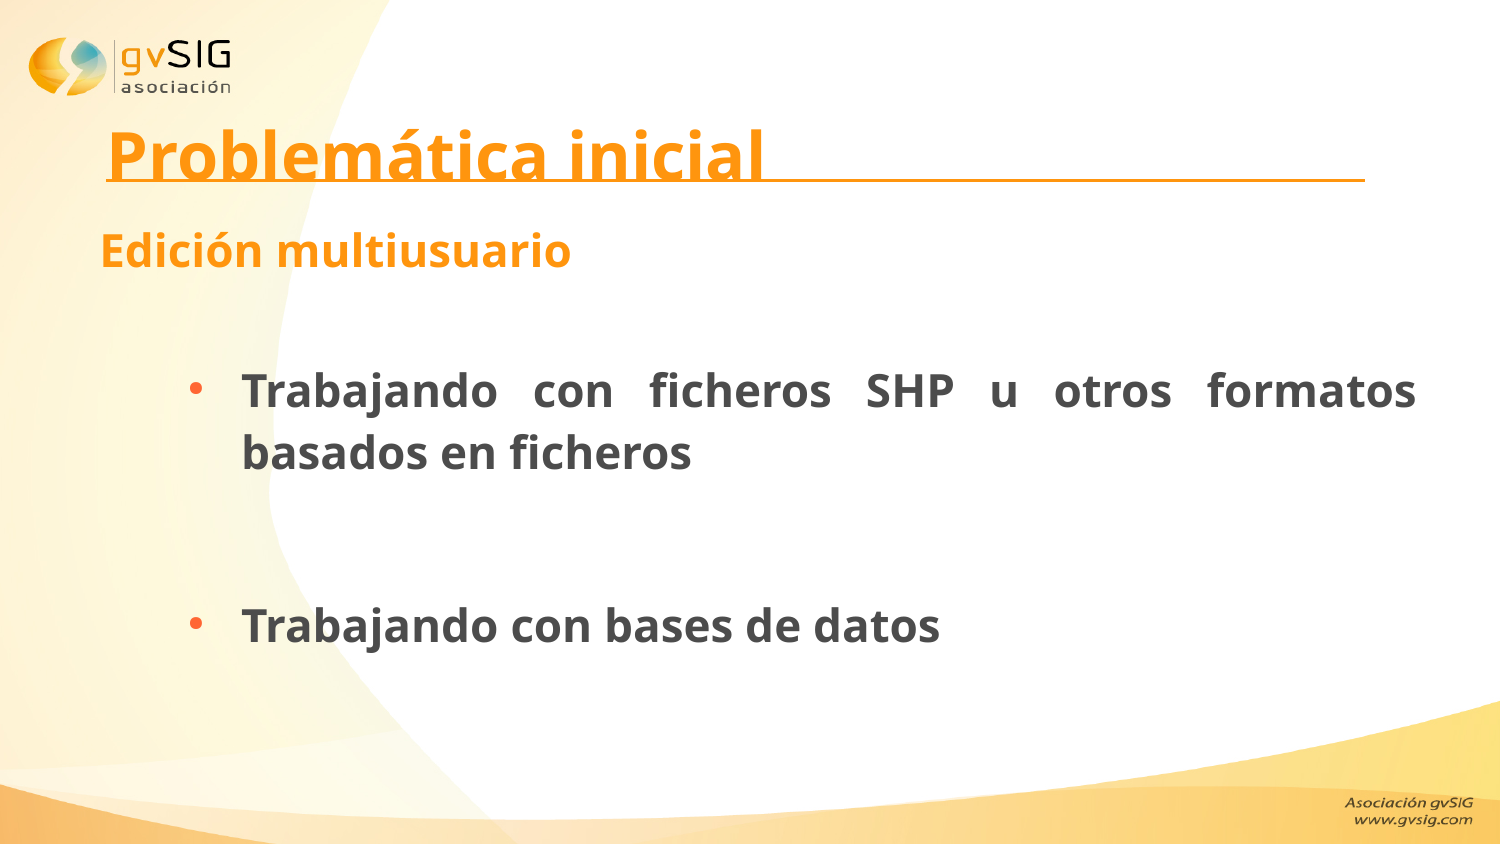

# Problemática inicial
Edición multiusuario
Trabajando con ficheros SHP u otros formatos basados en ficheros
Trabajando con bases de datos